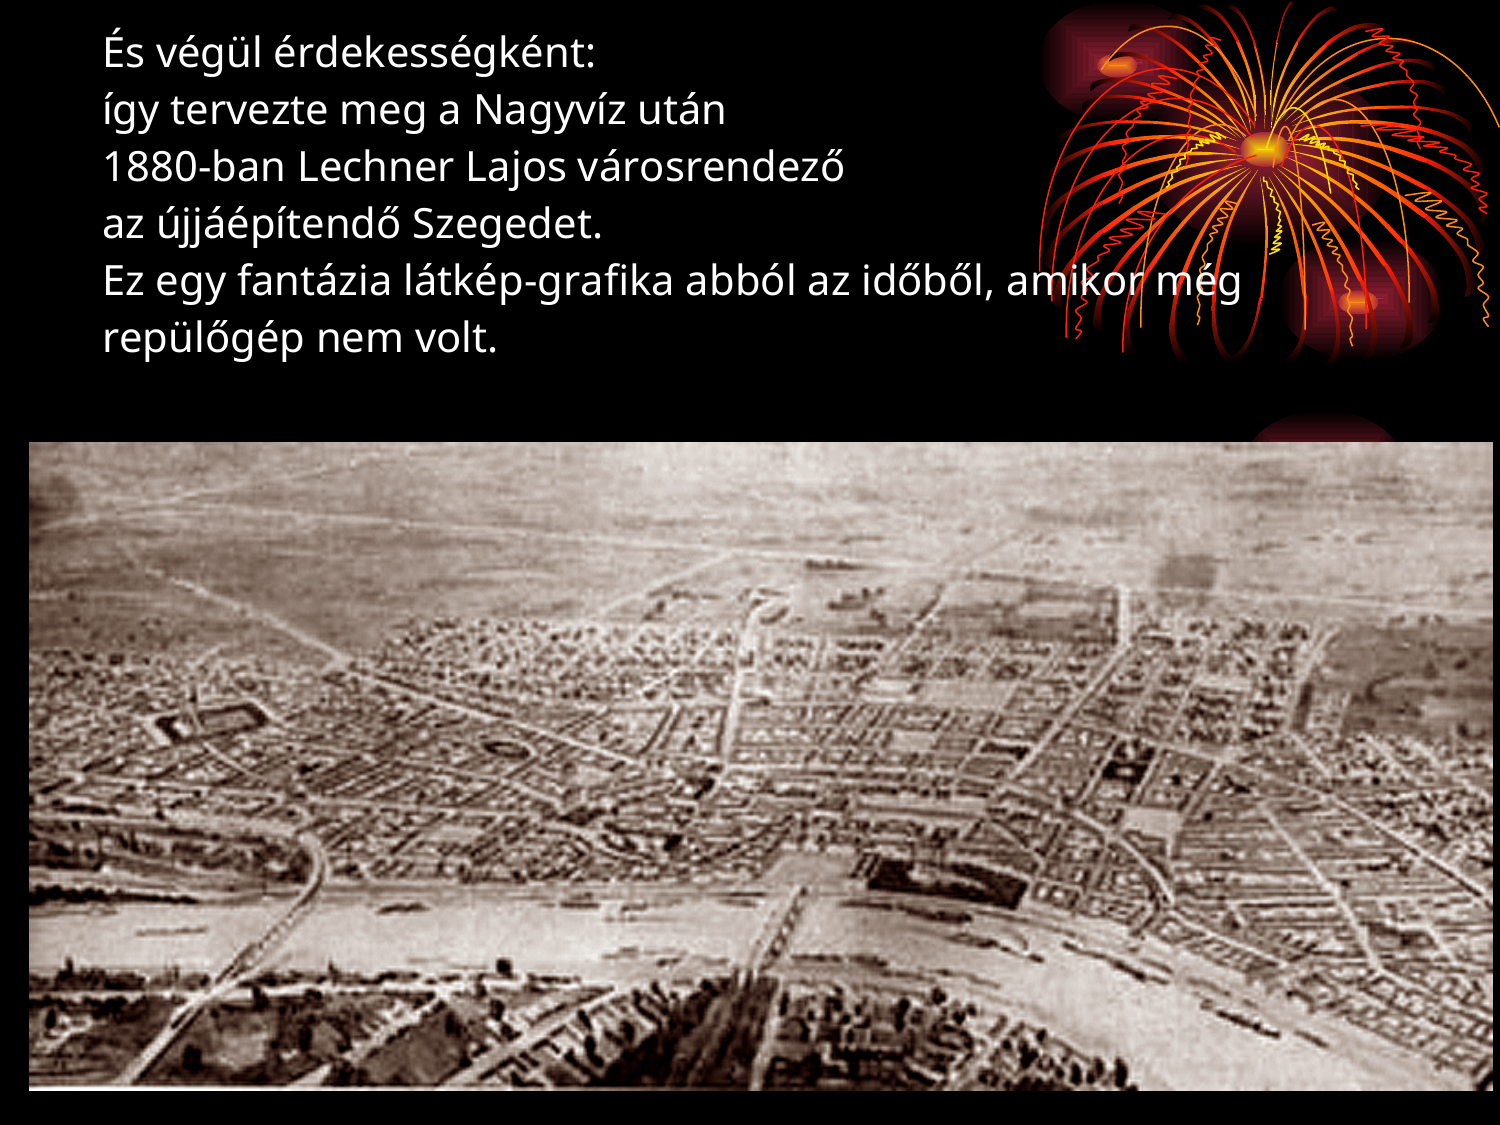

# És végül érdekességként: így tervezte meg a Nagyvíz után 1880-ban Lechner Lajos városrendező az újjáépítendő Szegedet. Ez egy fantázia látkép-grafika abból az időből, amikor még repülőgép nem volt.